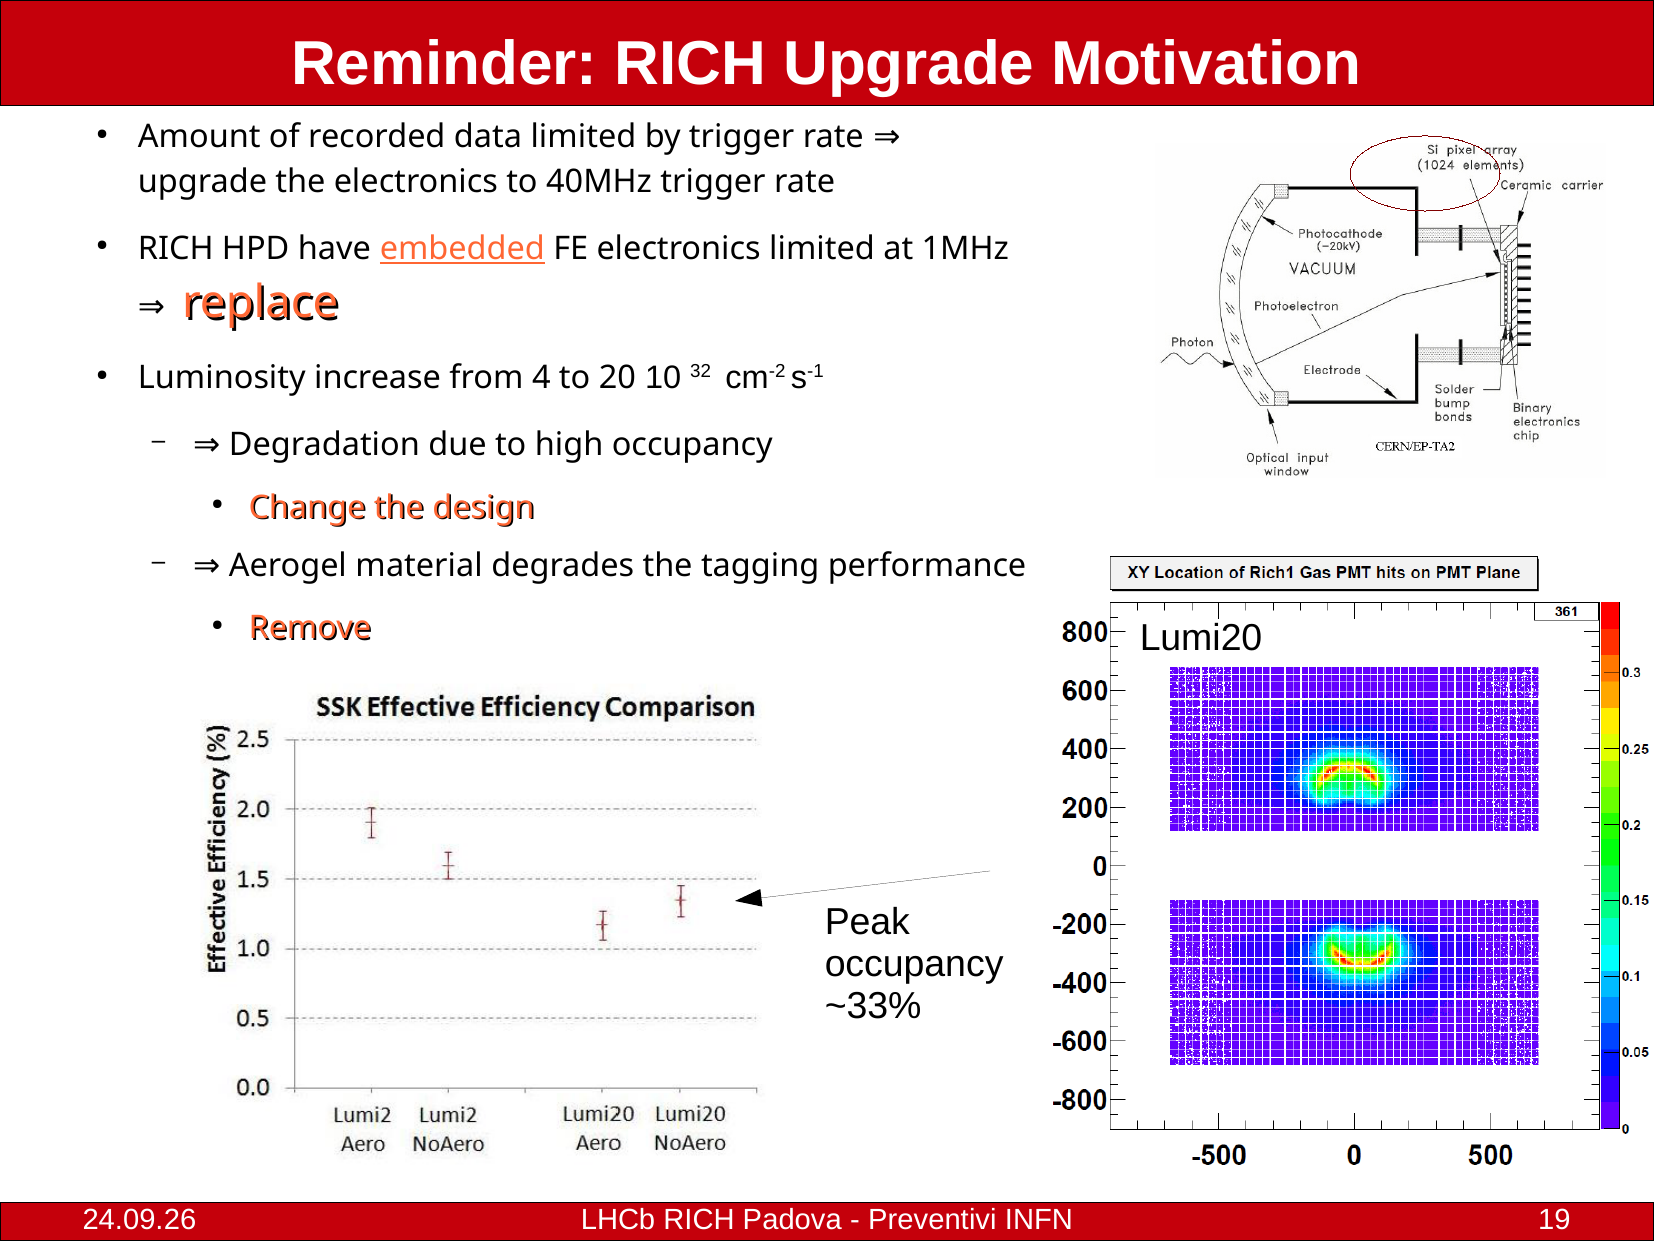

# Reminder: RICH Upgrade Motivation
Amount of recorded data limited by trigger rate ⇒ upgrade the electronics to 40MHz trigger rate
RICH HPD have embedded FE electronics limited at 1MHz ⇒ replace
Luminosity increase from 4 to 20 10 32 cm-2 s-1
⇒ Degradation due to high occupancy
Change the design
⇒ Aerogel material degrades the tagging performance
Remove
Lumi20
Peak occupancy ~33%
LHCb RICH Padova - Preventivi INFN
19